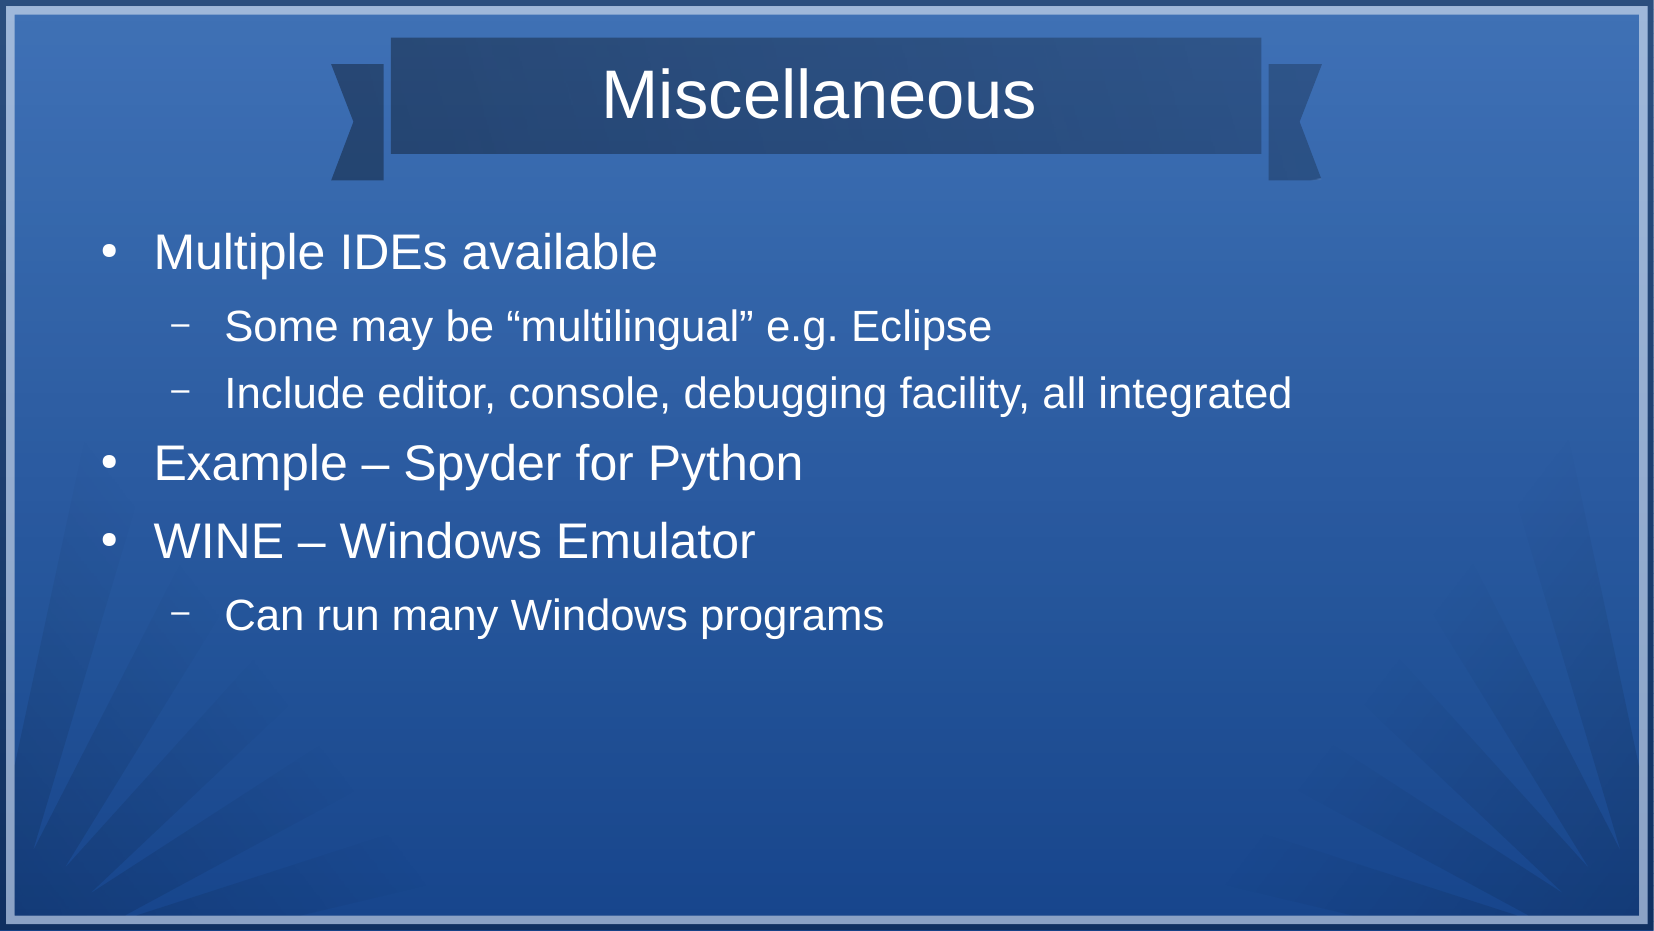

# Miscellaneous
Multiple IDEs available
Some may be “multilingual” e.g. Eclipse
Include editor, console, debugging facility, all integrated
Example – Spyder for Python
WINE – Windows Emulator
Can run many Windows programs